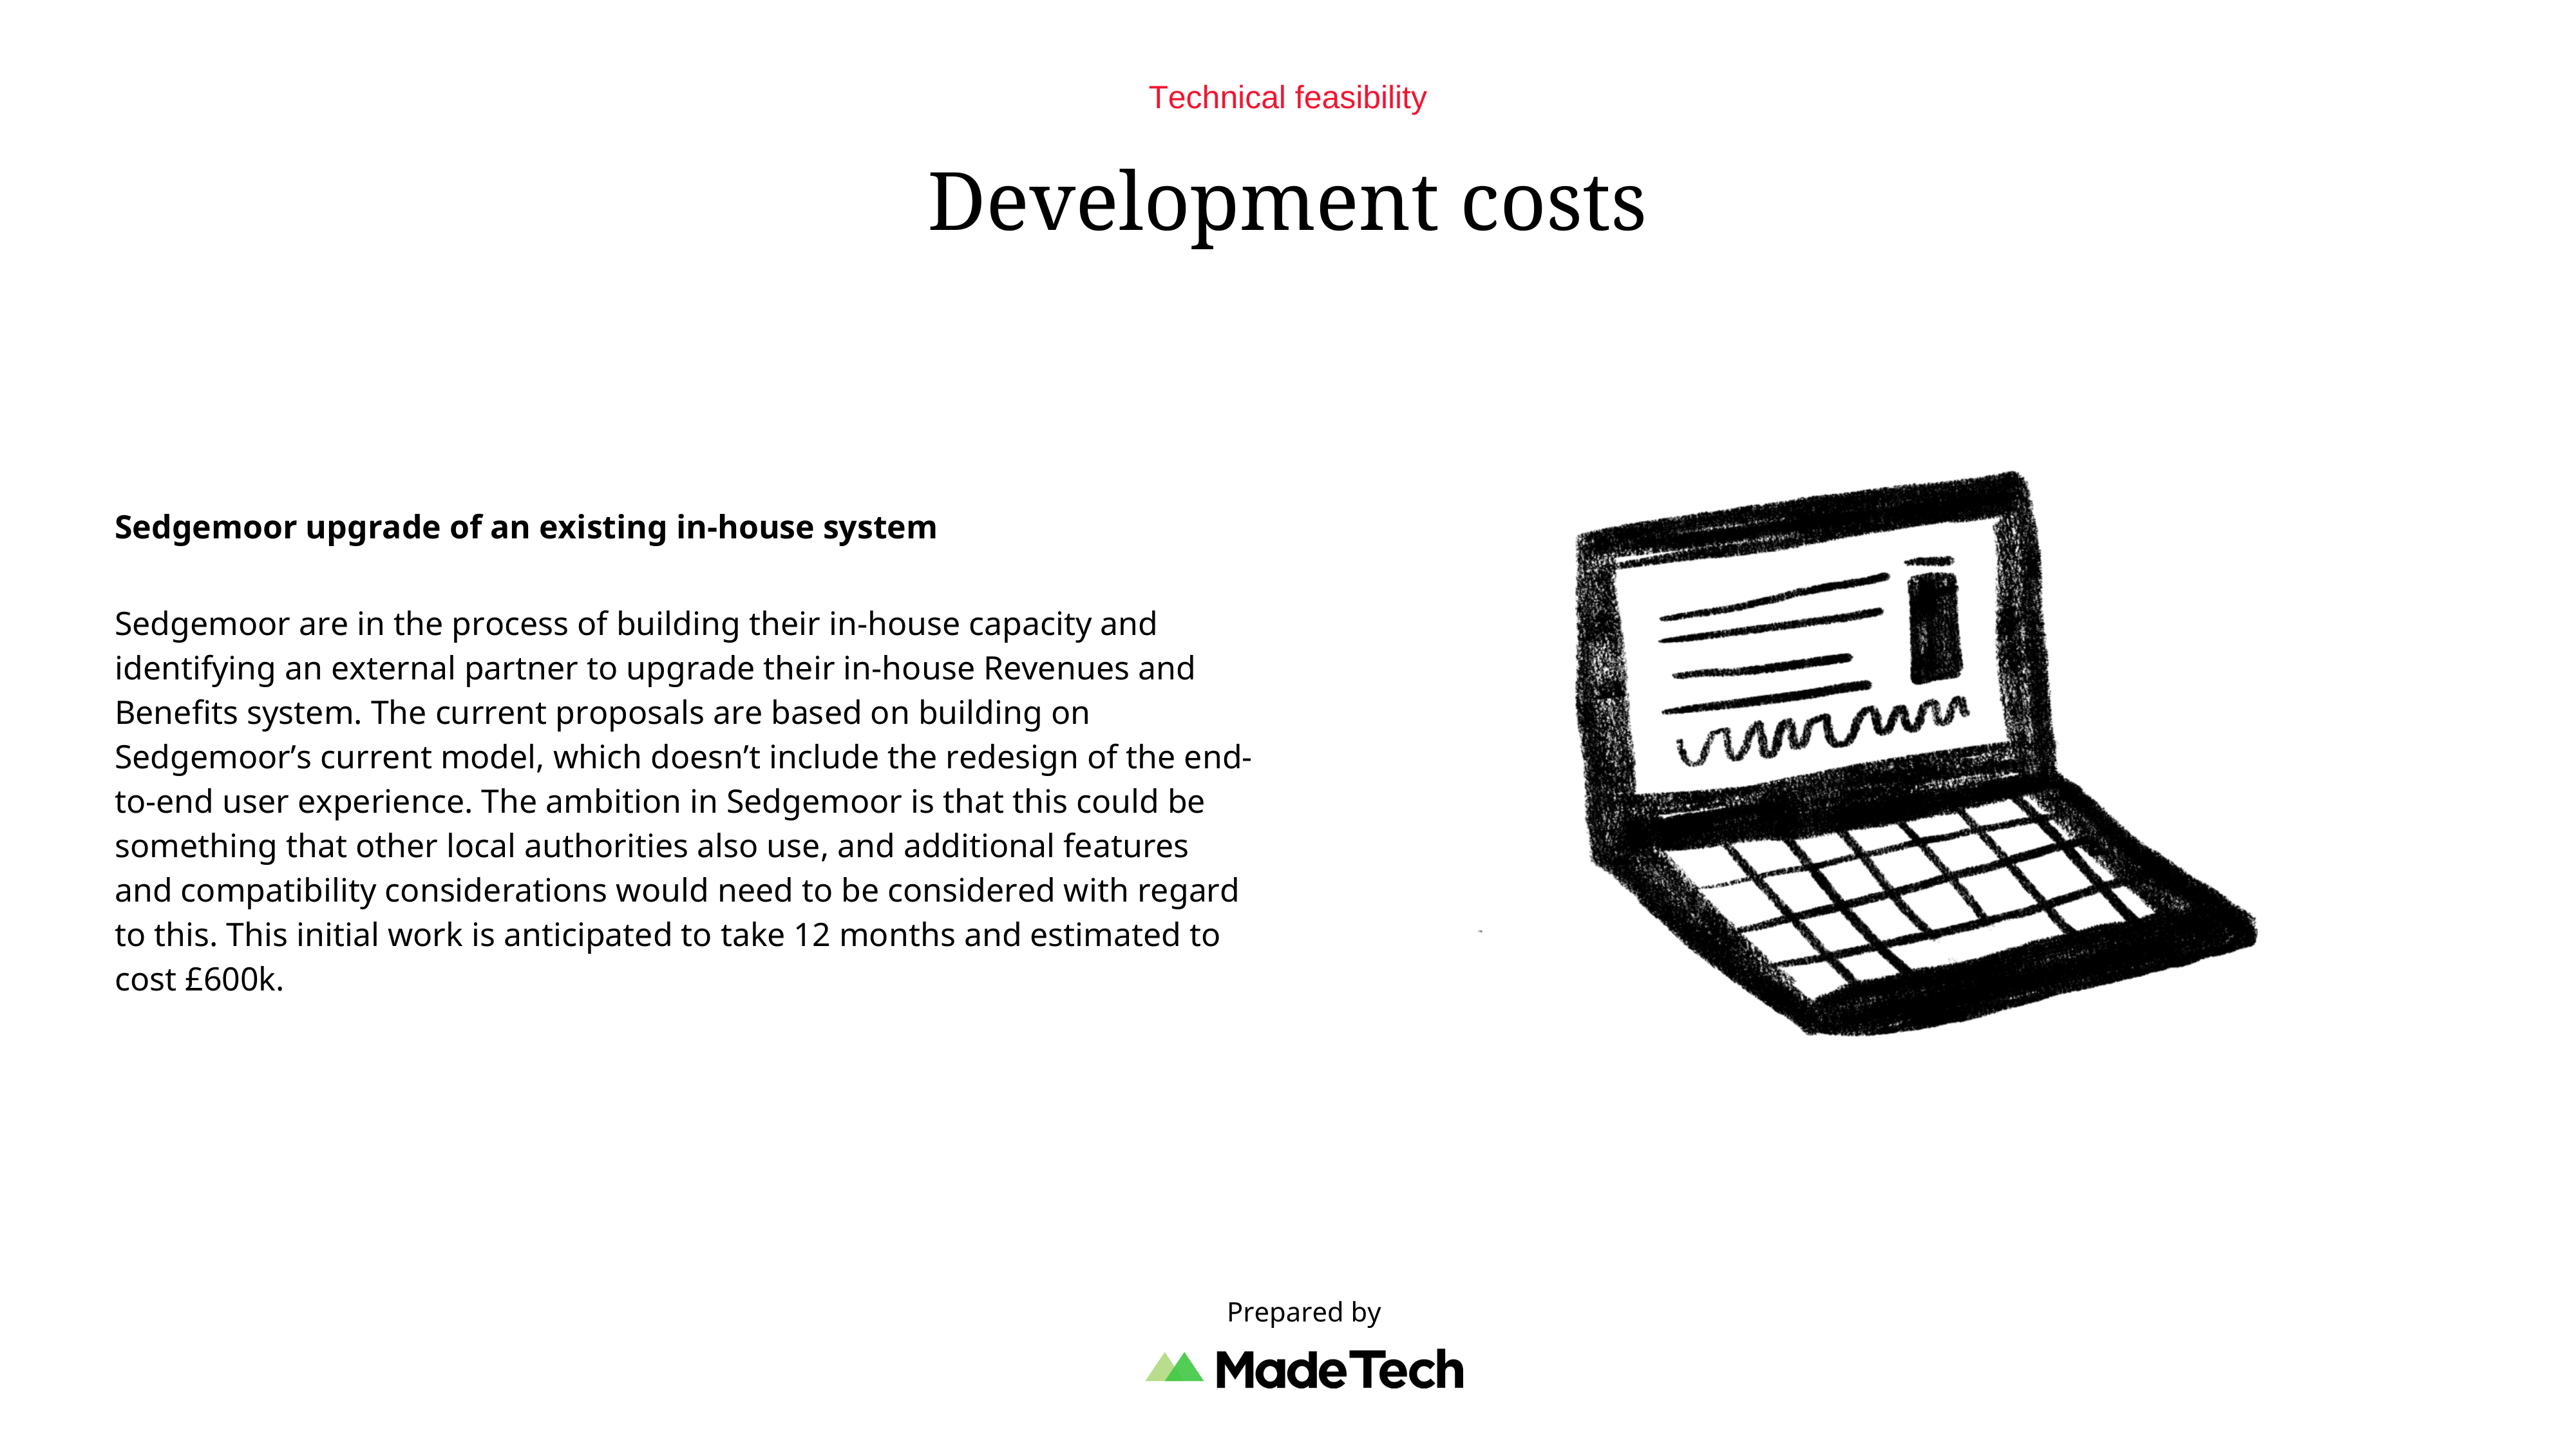

Technical feasibility
Development costs
Sedgemoor upgrade of an existing in-house system
Sedgemoor are in the process of building their in-house capacity and identifying an external partner to upgrade their in-house Revenues and Benefits system. The current proposals are based on building on Sedgemoor’s current model, which doesn’t include the redesign of the end-to-end user experience. The ambition in Sedgemoor is that this could be something that other local authorities also use, and additional features and compatibility considerations would need to be considered with regard to this. This initial work is anticipated to take 12 months and estimated to cost £600k.
Prepared by